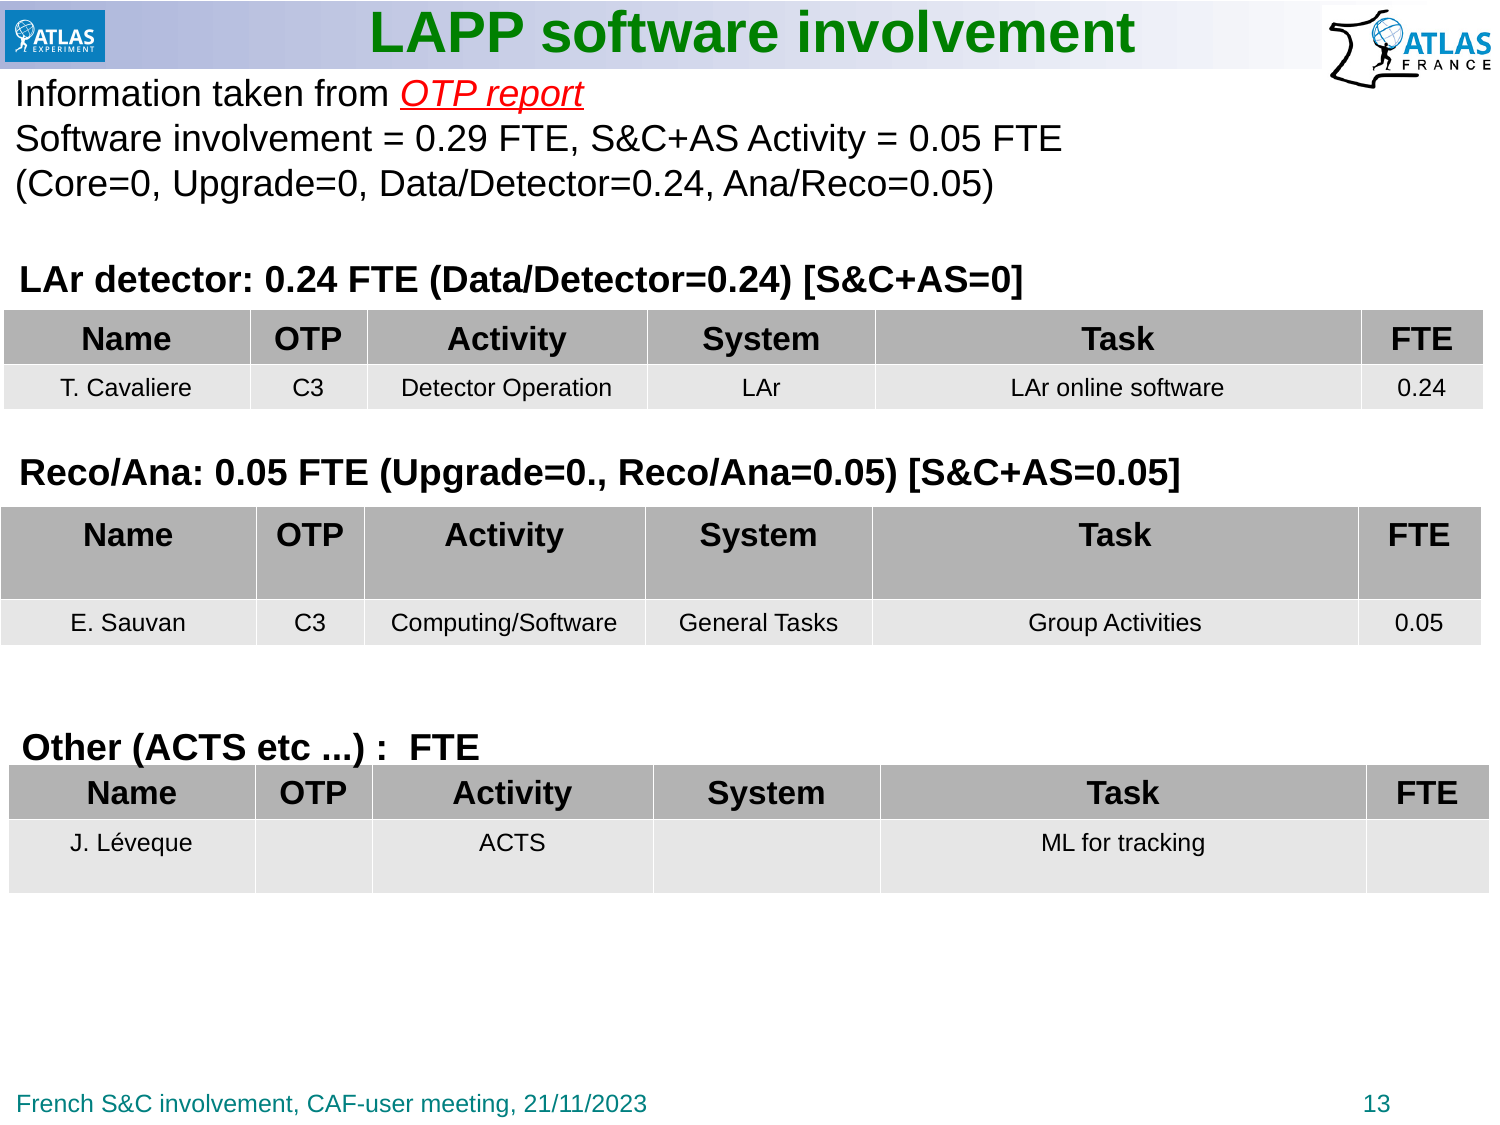

LAPP software involvement
Information taken from OTP report
Software involvement = 0.29 FTE, S&C+AS Activity = 0.05 FTE
(Core=0, Upgrade=0, Data/Detector=0.24, Ana/Reco=0.05)
LAr detector: 0.24 FTE (Data/Detector=0.24) [S&C+AS=0]
| Name | OTP | Activity | System | Task | FTE |
| --- | --- | --- | --- | --- | --- |
| T. Cavaliere | C3 | Detector Operation | LAr | LAr online software | 0.24 |
Reco/Ana: 0.05 FTE (Upgrade=0., Reco/Ana=0.05) [S&C+AS=0.05]
| Name | OTP | Activity | System | Task | FTE |
| --- | --- | --- | --- | --- | --- |
| E. Sauvan | C3 | Computing/Software | General Tasks | Group Activities | 0.05 |
Other (ACTS etc ...) : FTE
| Name | OTP | Activity | System | Task | FTE |
| --- | --- | --- | --- | --- | --- |
| J. Léveque | | ACTS | | ML for tracking | |